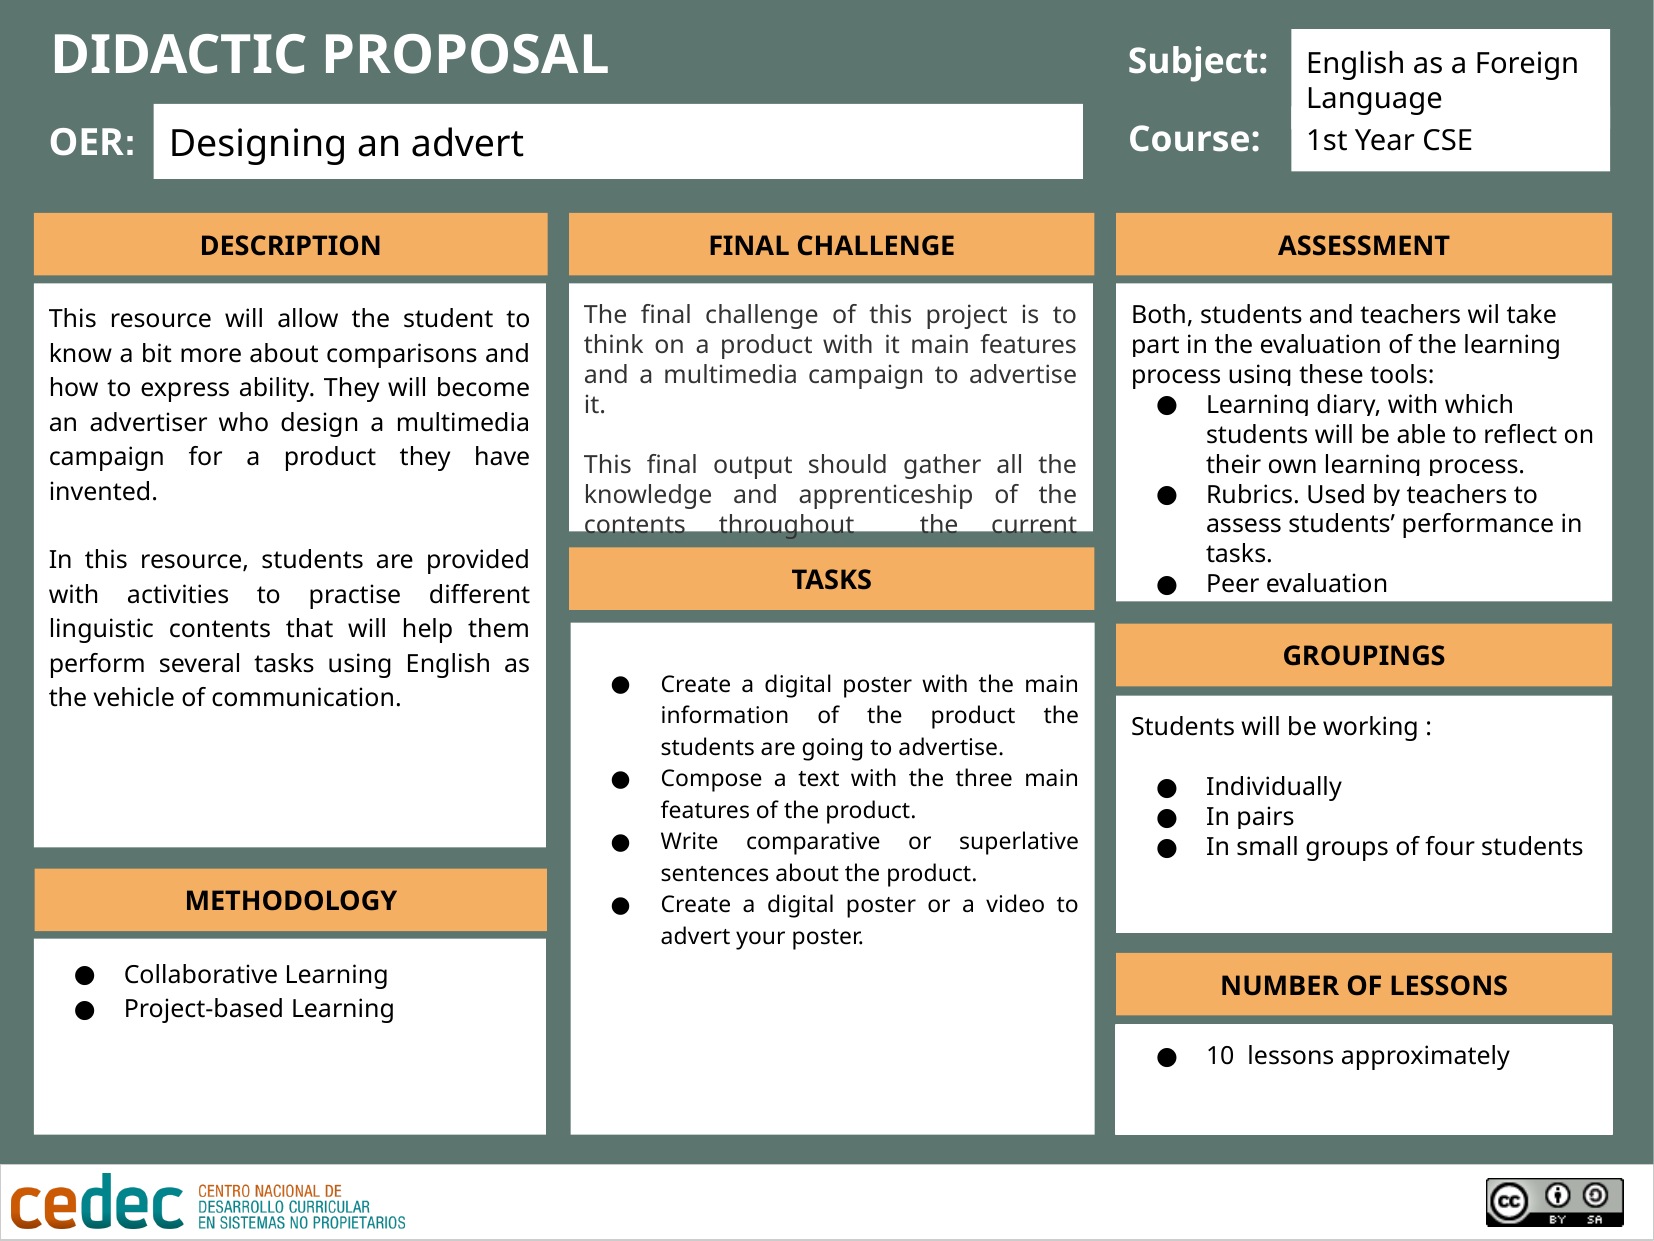

DIDACTIC PROPOSAL
English as a Foreign Language
Subject:
Designing an advert
1st Year CSE
Course:
OER:
DESCRIPTION
FINAL CHALLENGE
ASSESSMENT
This resource will allow the student to know a bit more about comparisons and how to express ability. They will become an advertiser who design a multimedia campaign for a product they have invented.
In this resource, students are provided with activities to practise different linguistic contents that will help them perform several tasks using English as the vehicle of communication.
The final challenge of this project is to think on a product with it main features and a multimedia campaign to advertise it.
This final output should gather all the knowledge and apprenticeship of the contents throughout the current resource.
Both, students and teachers wil take part in the evaluation of the learning process using these tools:
Learning diary, with which students will be able to reflect on their own learning process.
Rubrics. Used by teachers to assess students’ performance in tasks.
Peer evaluation
TASKS
Create a digital poster with the main information of the product the students are going to advertise.
Compose a text with the three main features of the product.
Write comparative or superlative sentences about the product.
Create a digital poster or a video to advert your poster.
GROUPINGS
Students will be working :
Individually
In pairs
In small groups of four students
METHODOLOGY
Collaborative Learning
Project-based Learning
NUMBER OF LESSONS
10 lessons approximately